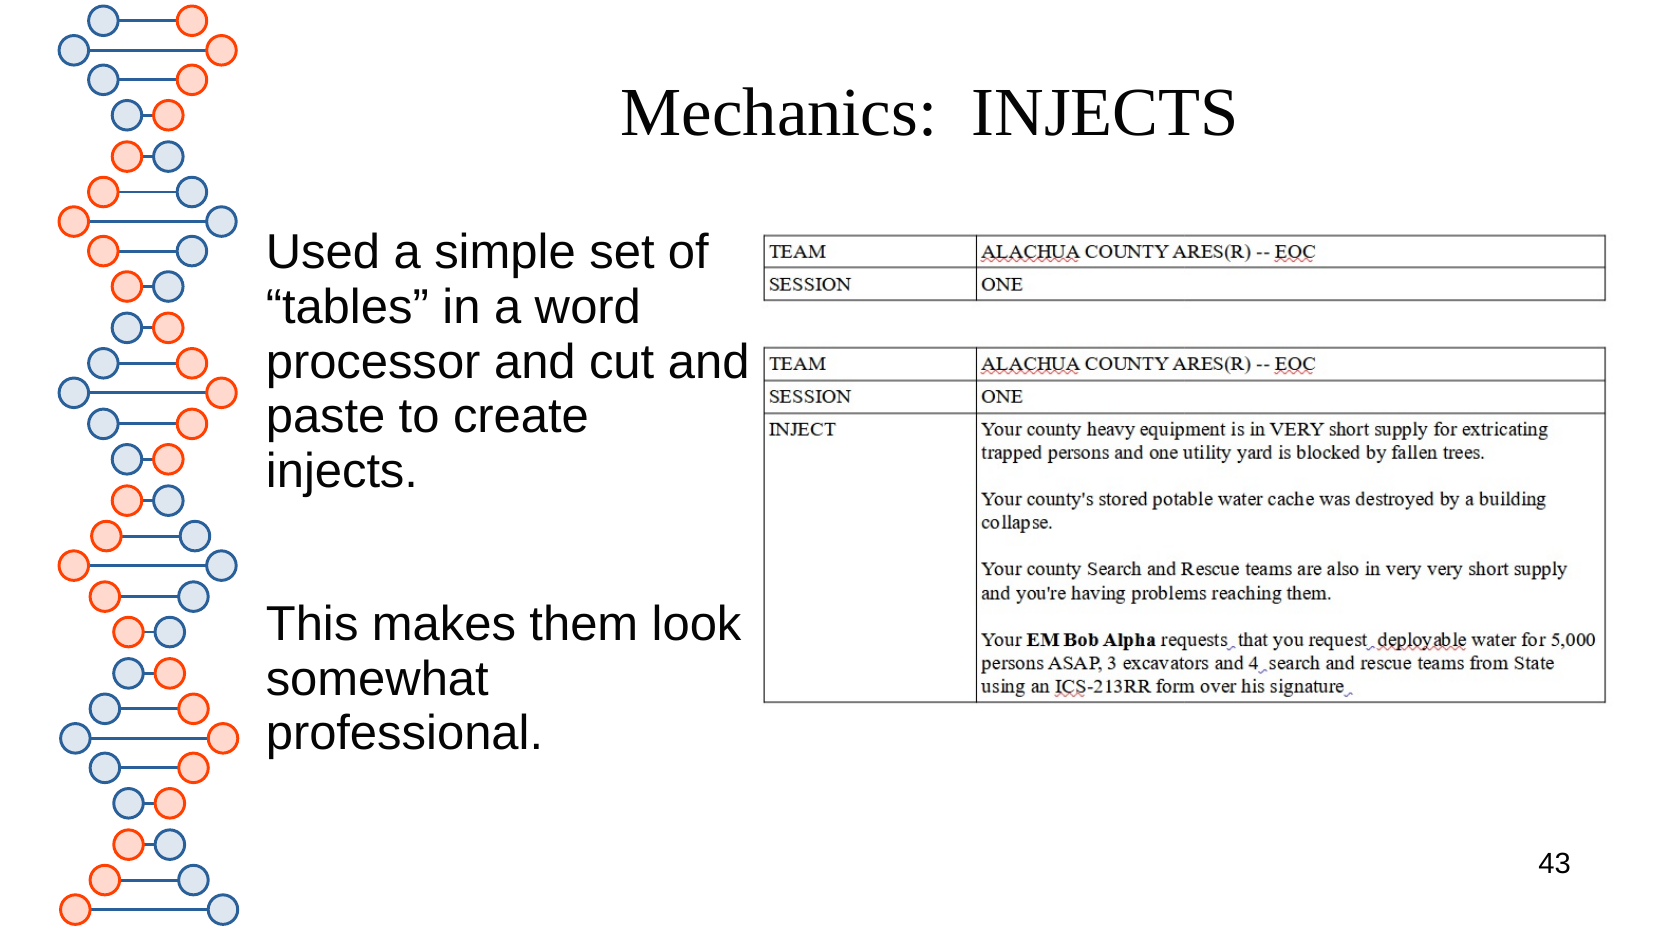

# Mechanics: INJECTS
Used a simple set of “tables” in a word processor and cut and paste to create injects.
This makes them look somewhat professional.
43